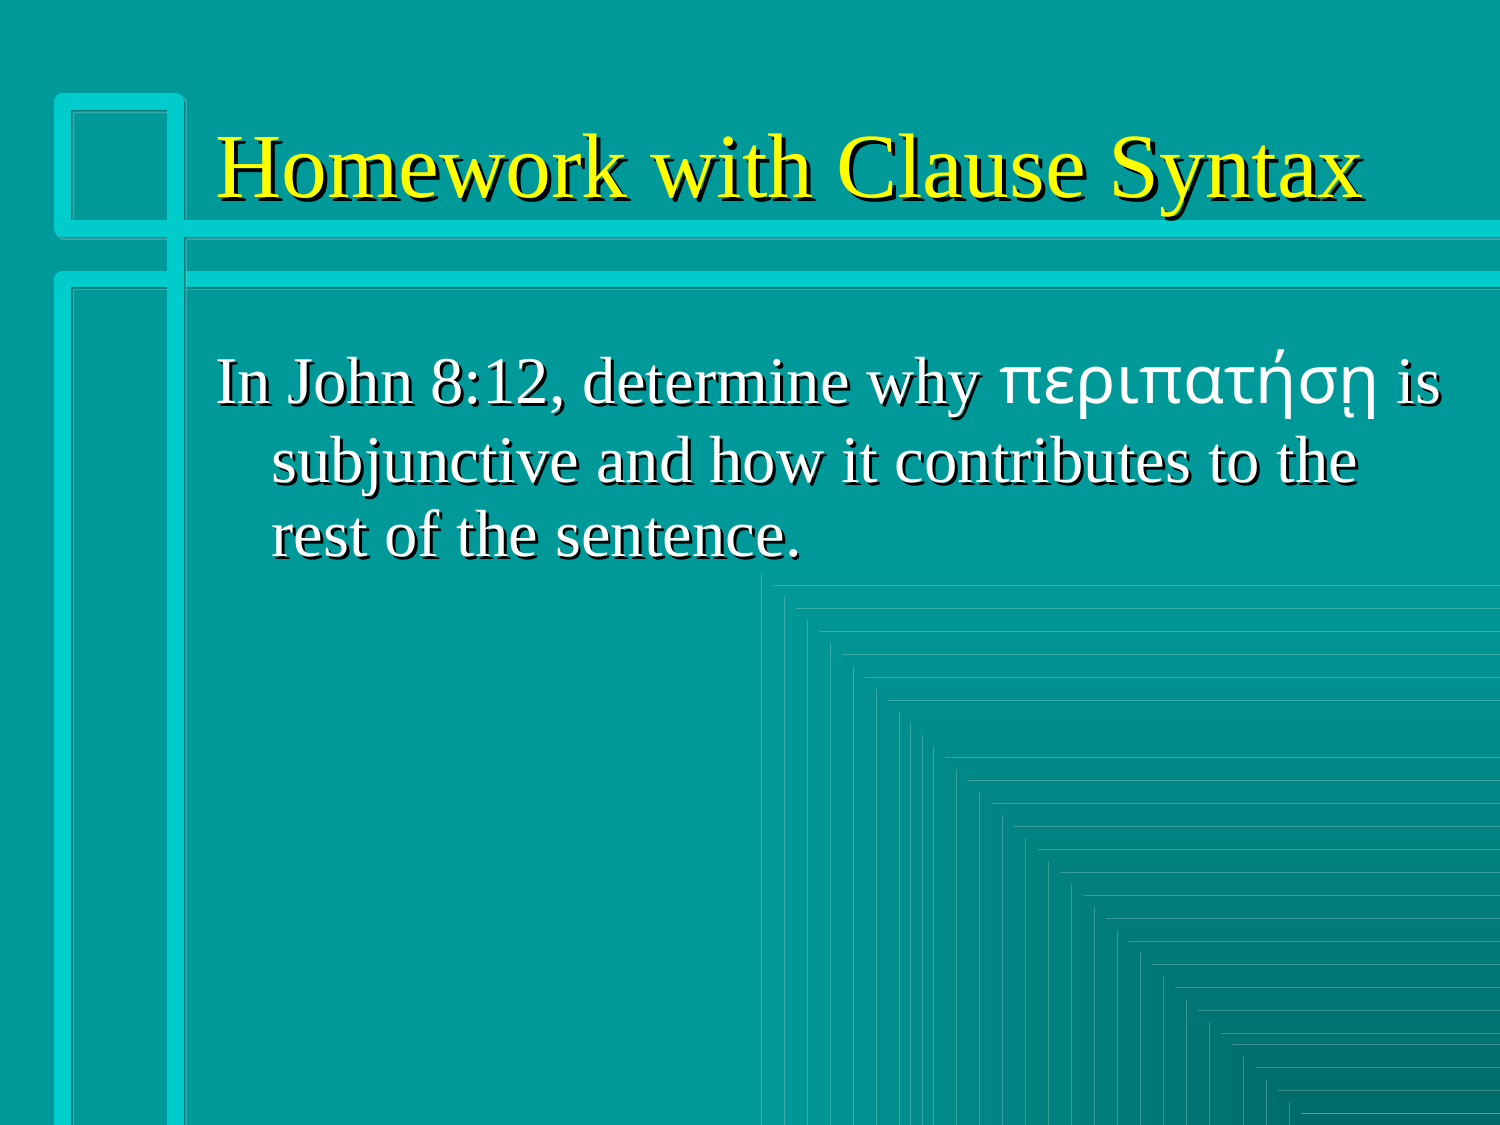

# Homework with Clause Syntax
In John 8:12, determine why περιπατήσῃ is subjunctive and how it contributes to the rest of the sentence.